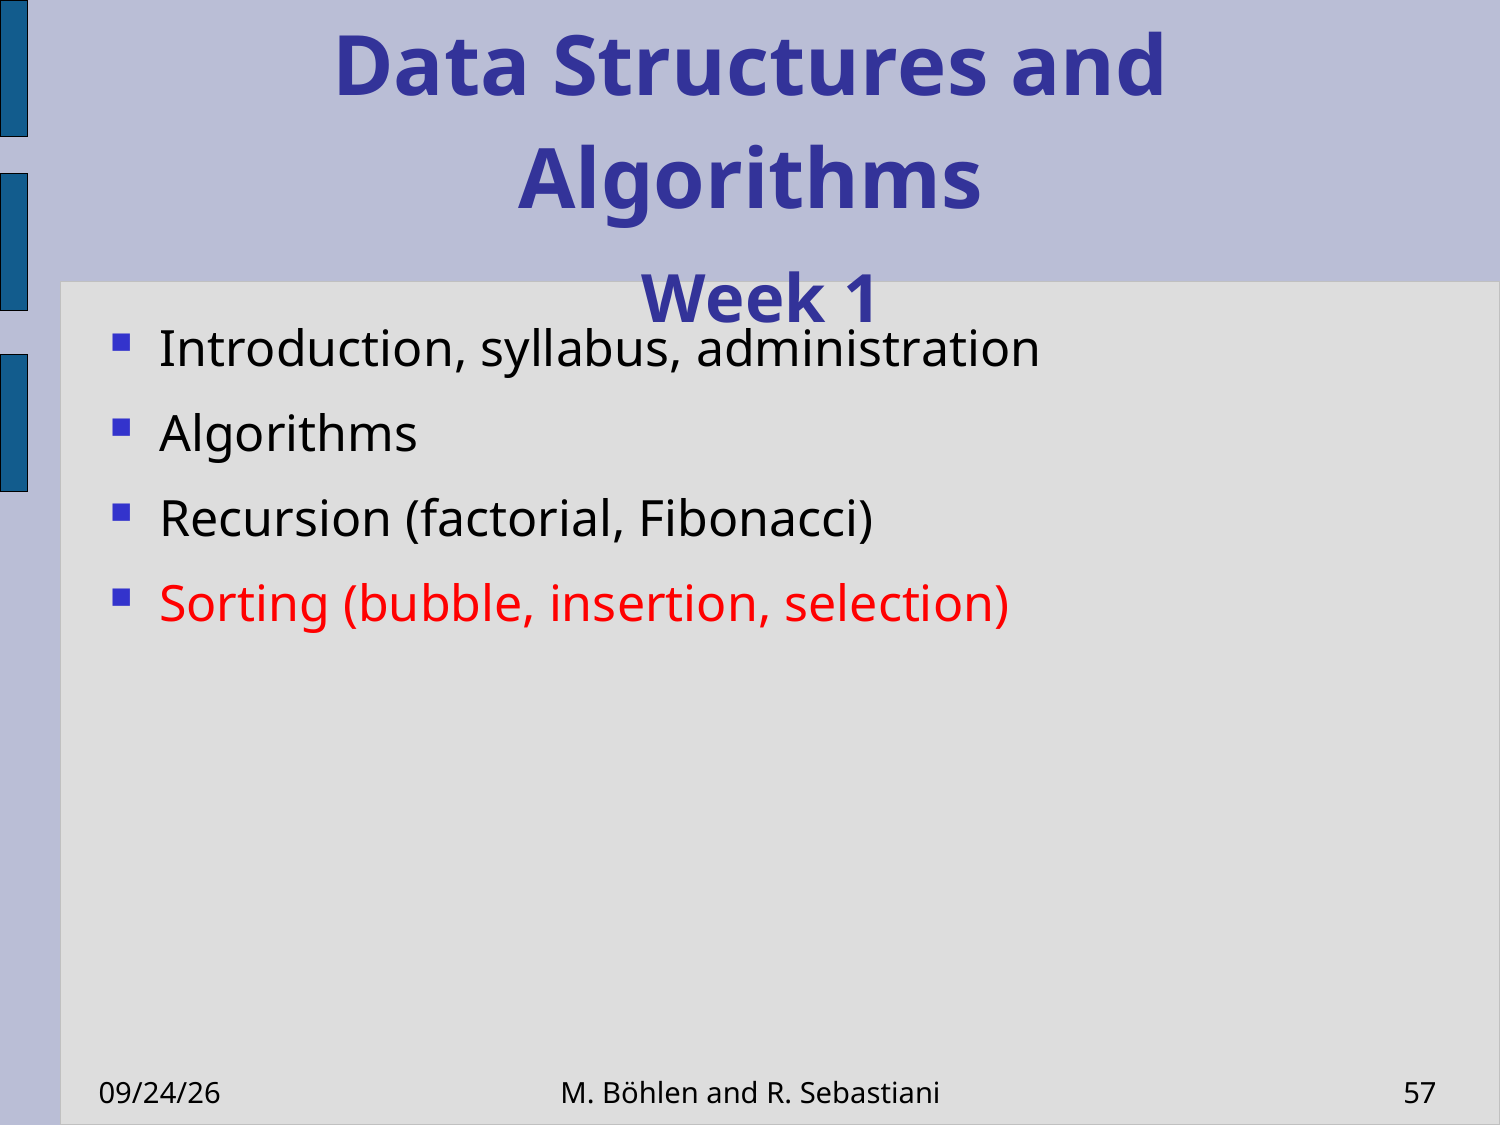

# Data Structures and Algorithms Week 1
 Introduction, syllabus, administration
 Algorithms
 Recursion (factorial, Fibonacci)
 Sorting (bubble, insertion, selection)
M. Böhlen and R. Sebastiani
57